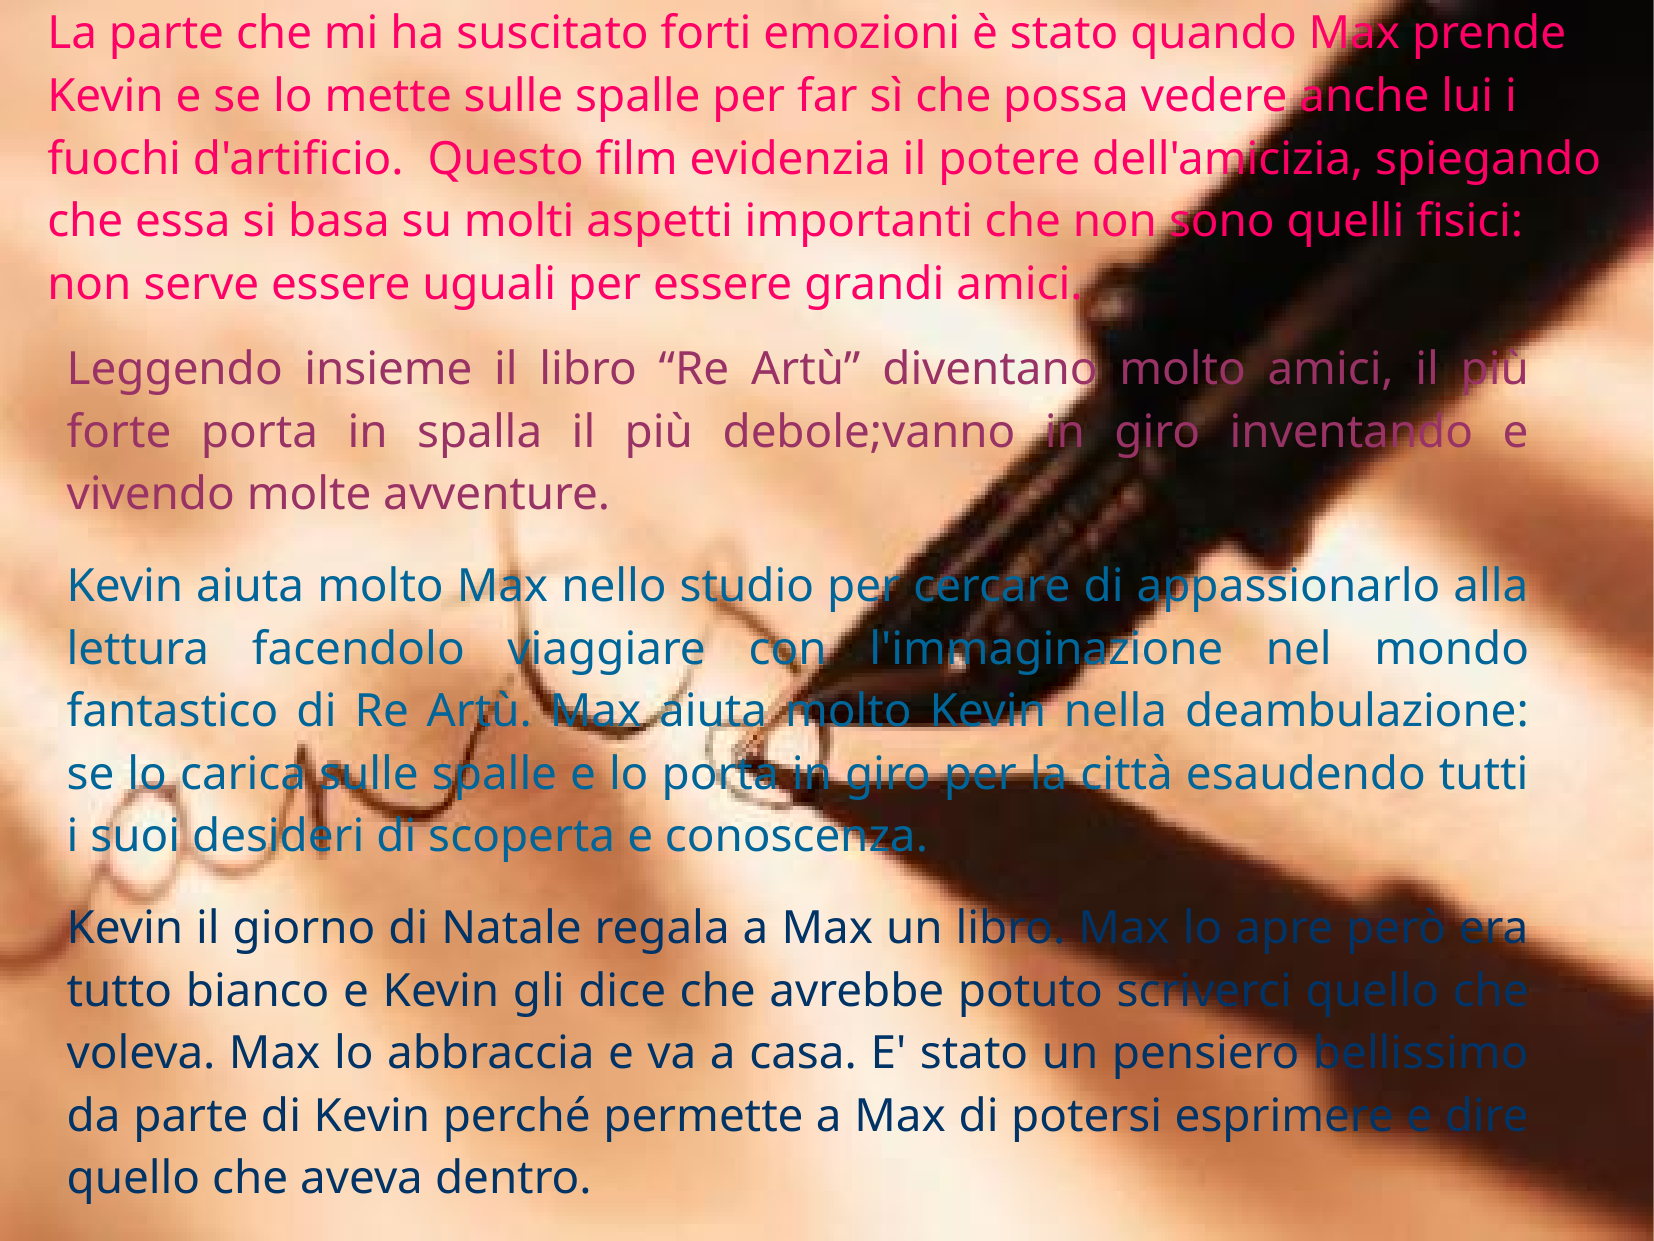

# La parte che mi ha suscitato forti emozioni è stato quando Max prende Kevin e se lo mette sulle spalle per far sì che possa vedere anche lui i fuochi d'artificio. Questo film evidenzia il potere dell'amicizia, spiegando che essa si basa su molti aspetti importanti che non sono quelli fisici: non serve essere uguali per essere grandi amici.
Leggendo insieme il libro “Re Artù” diventano molto amici, il più forte porta in spalla il più debole;vanno in giro inventando e vivendo molte avventure.
Kevin aiuta molto Max nello studio per cercare di appassionarlo alla lettura facendolo viaggiare con l'immaginazione nel mondo fantastico di Re Artù. Max aiuta molto Kevin nella deambulazione: se lo carica sulle spalle e lo porta in giro per la città esaudendo tutti i suoi desideri di scoperta e conoscenza.
Kevin il giorno di Natale regala a Max un libro. Max lo apre però era tutto bianco e Kevin gli dice che avrebbe potuto scriverci quello che voleva. Max lo abbraccia e va a casa. E' stato un pensiero bellissimo da parte di Kevin perché permette a Max di potersi esprimere e dire quello che aveva dentro.